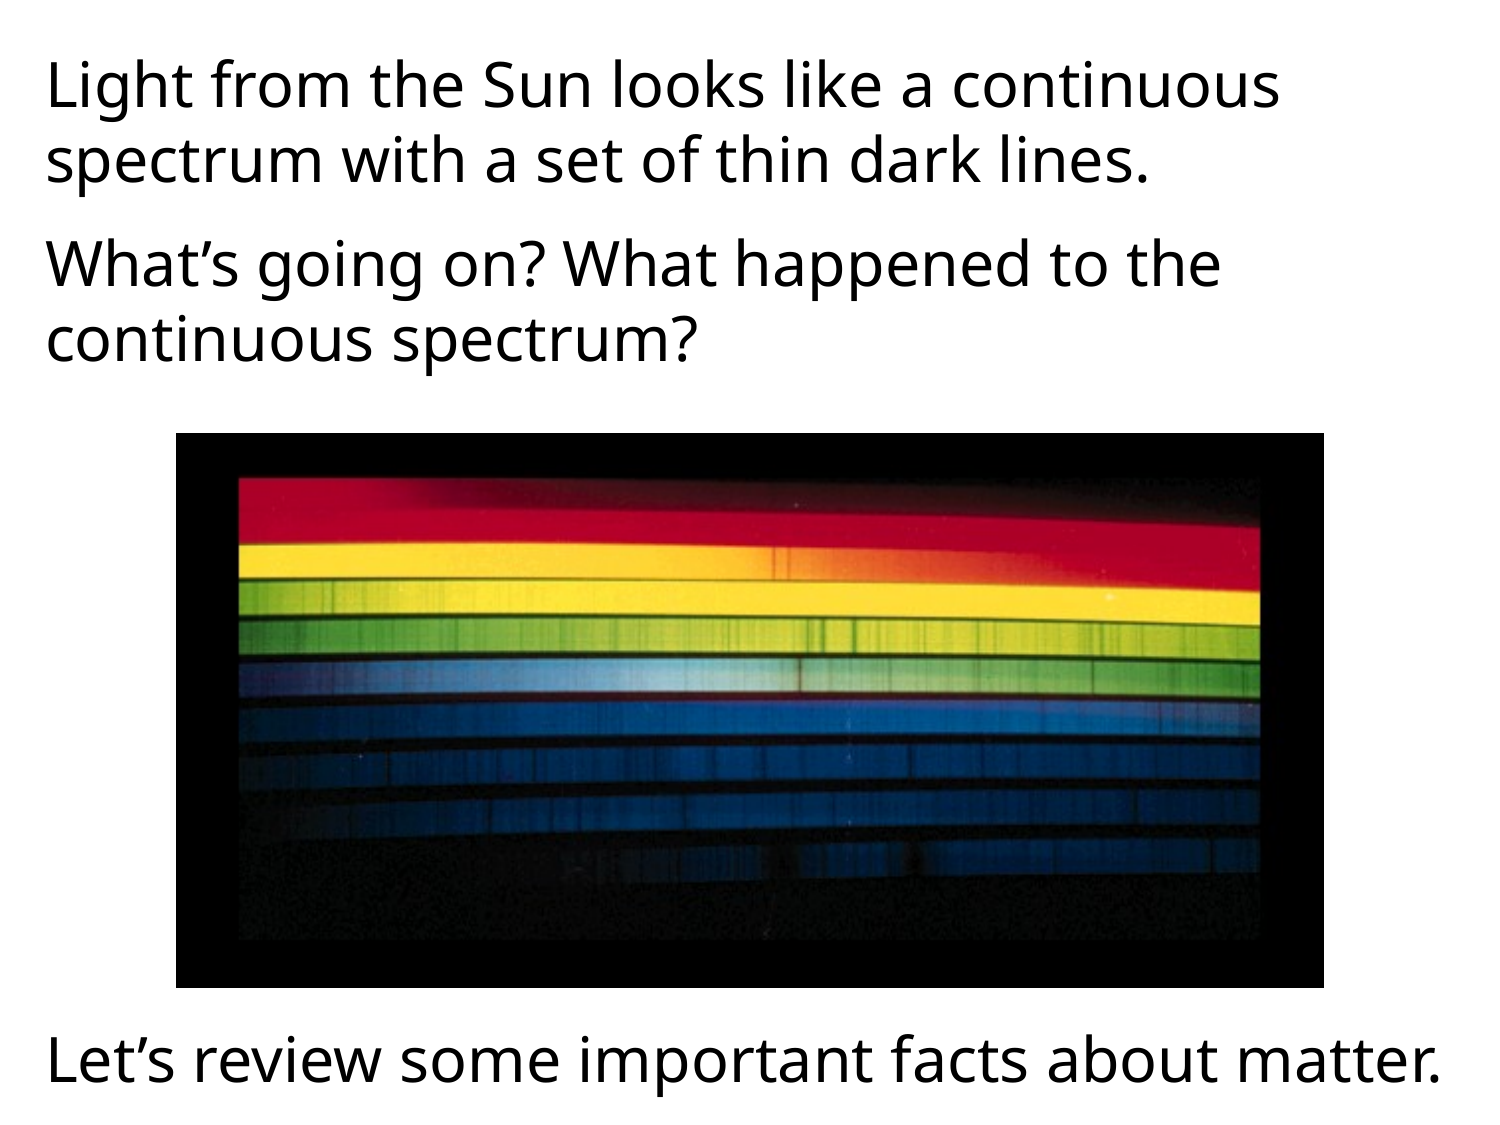

# Light from the Sun looks like a continuous spectrum with a set of thin dark lines.
What’s going on? What happened to the continuous spectrum?
Let’s review some important facts about matter.